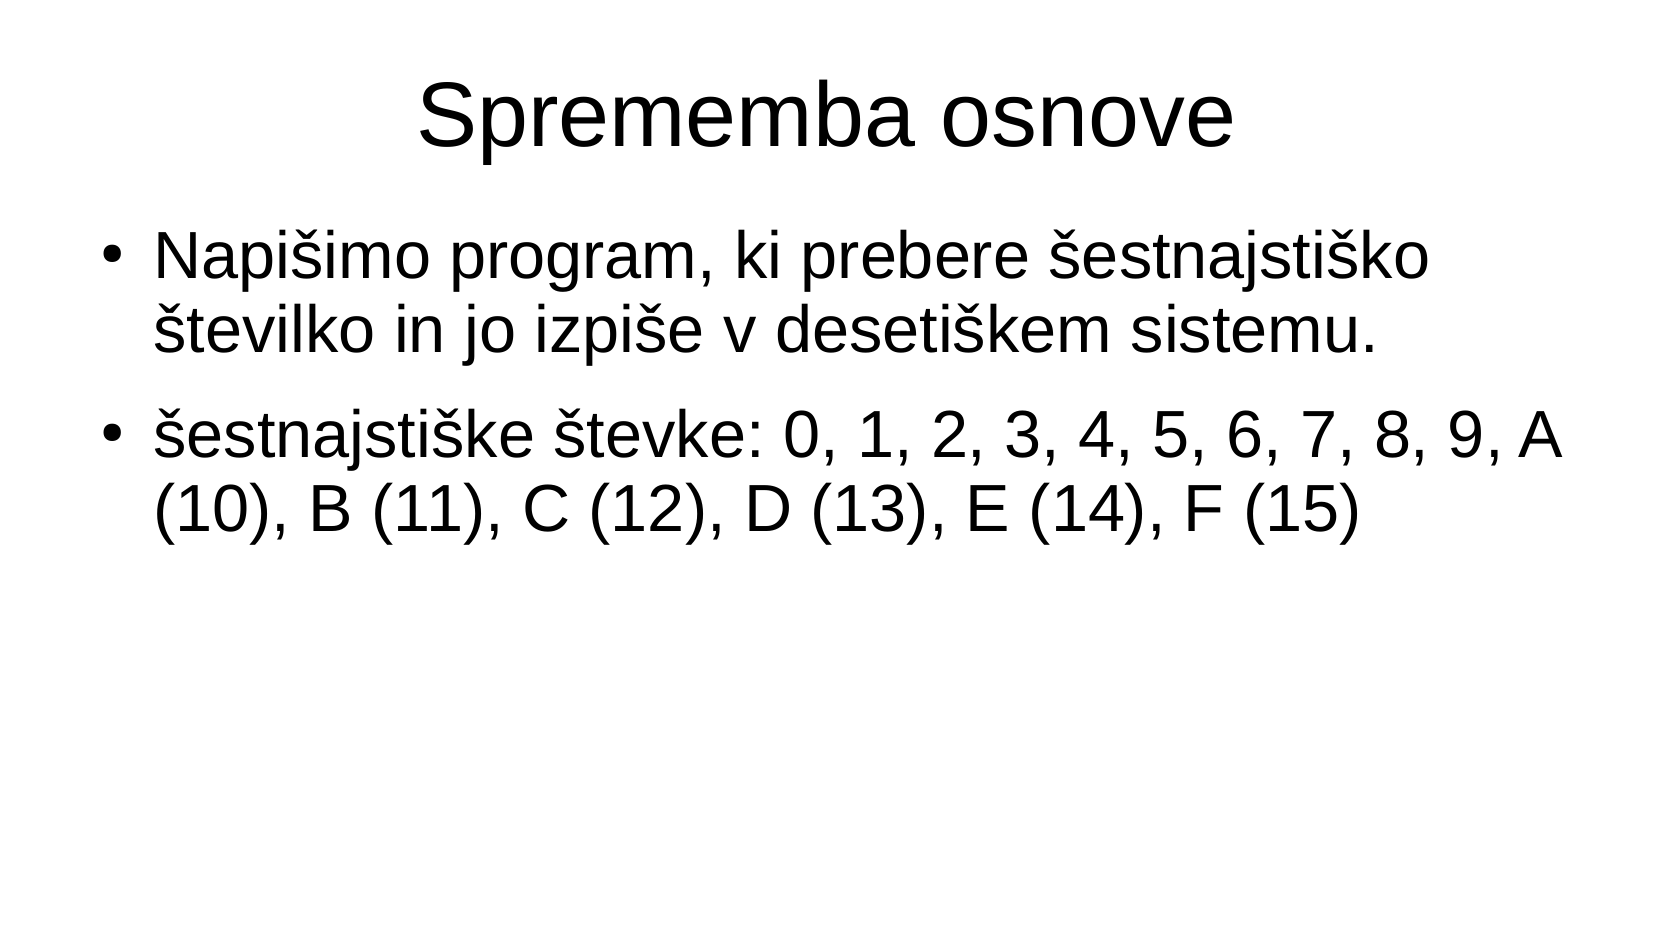

# Sprememba osnove
Napišimo program, ki prebere šestnajstiško številko in jo izpiše v desetiškem sistemu.
šestnajstiške števke: 0, 1, 2, 3, 4, 5, 6, 7, 8, 9, A (10), B (11), C (12), D (13), E (14), F (15)